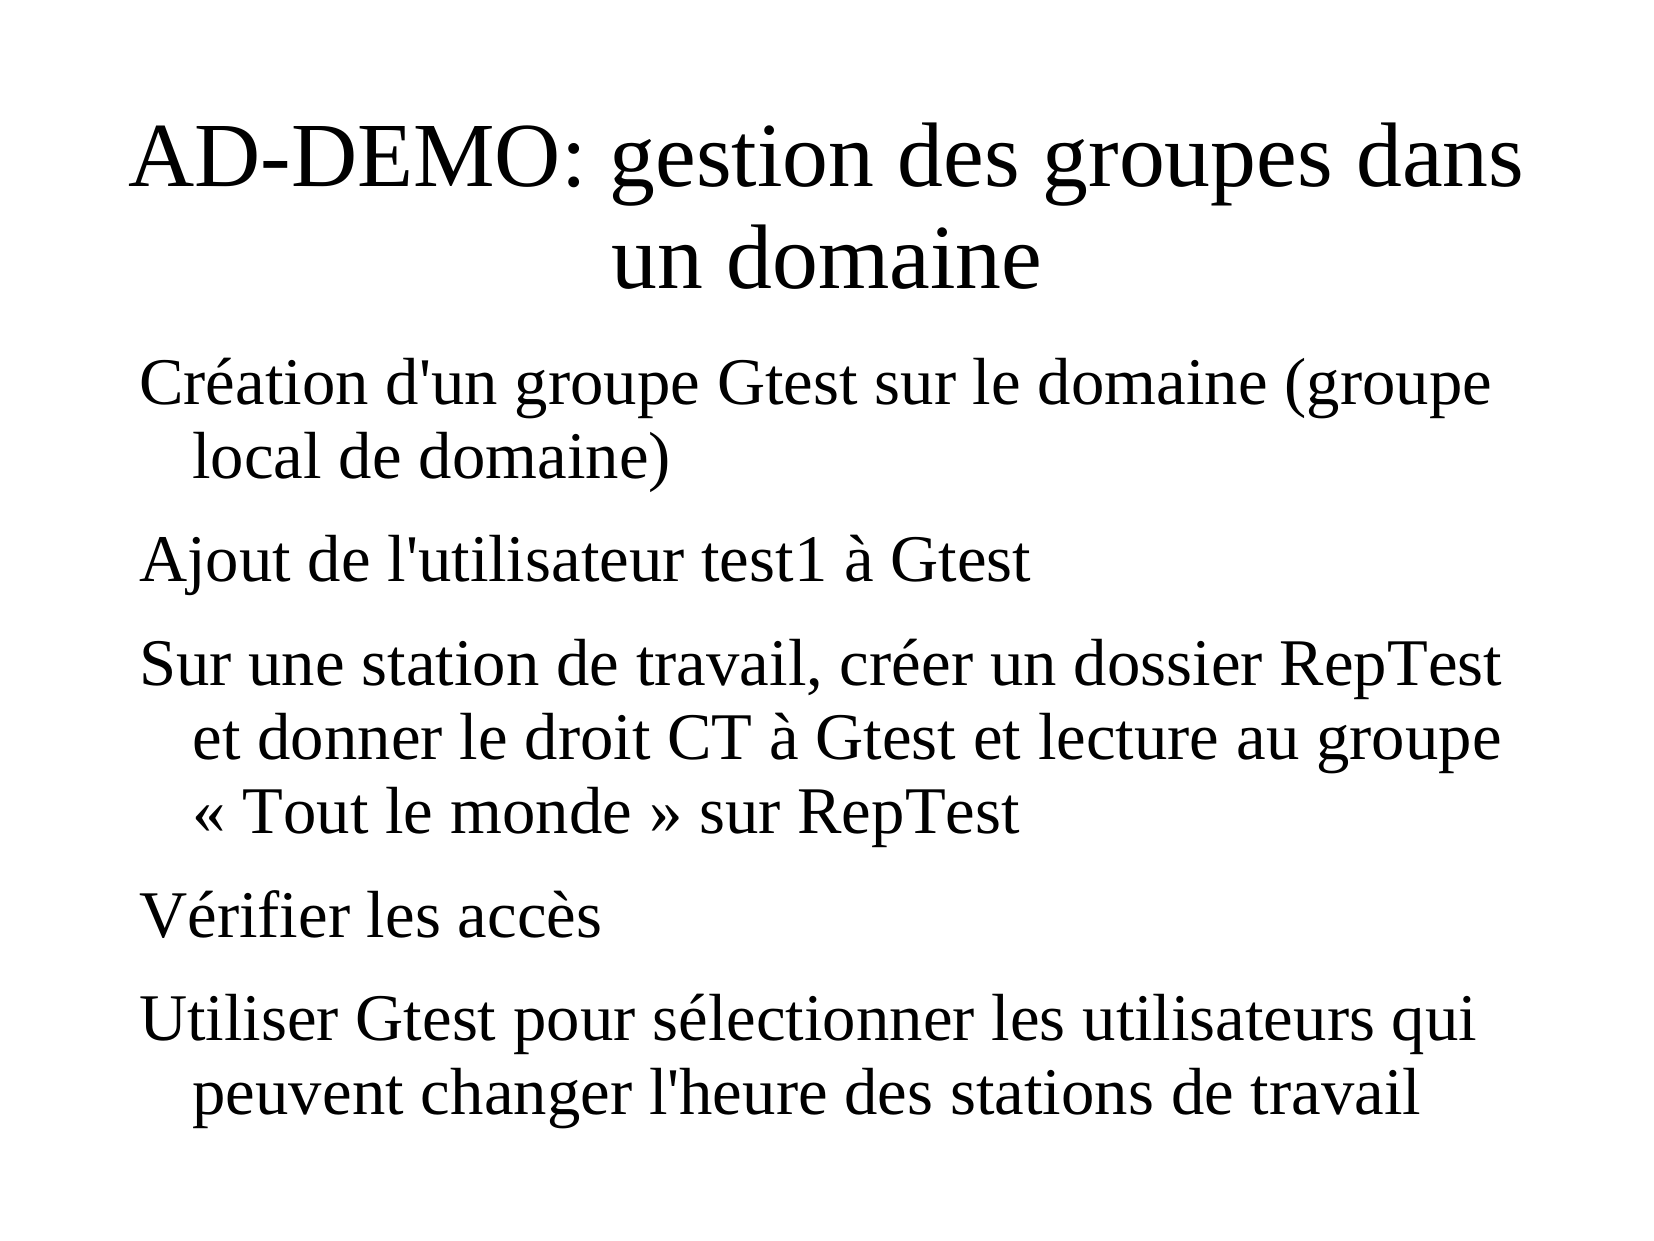

# AD-DEMO: gestion des groupes dans un domaine
Création d'un groupe Gtest sur le domaine (groupe local de domaine)
Ajout de l'utilisateur test1 à Gtest
Sur une station de travail, créer un dossier RepTest et donner le droit CT à Gtest et lecture au groupe « Tout le monde » sur RepTest
Vérifier les accès
Utiliser Gtest pour sélectionner les utilisateurs qui peuvent changer l'heure des stations de travail